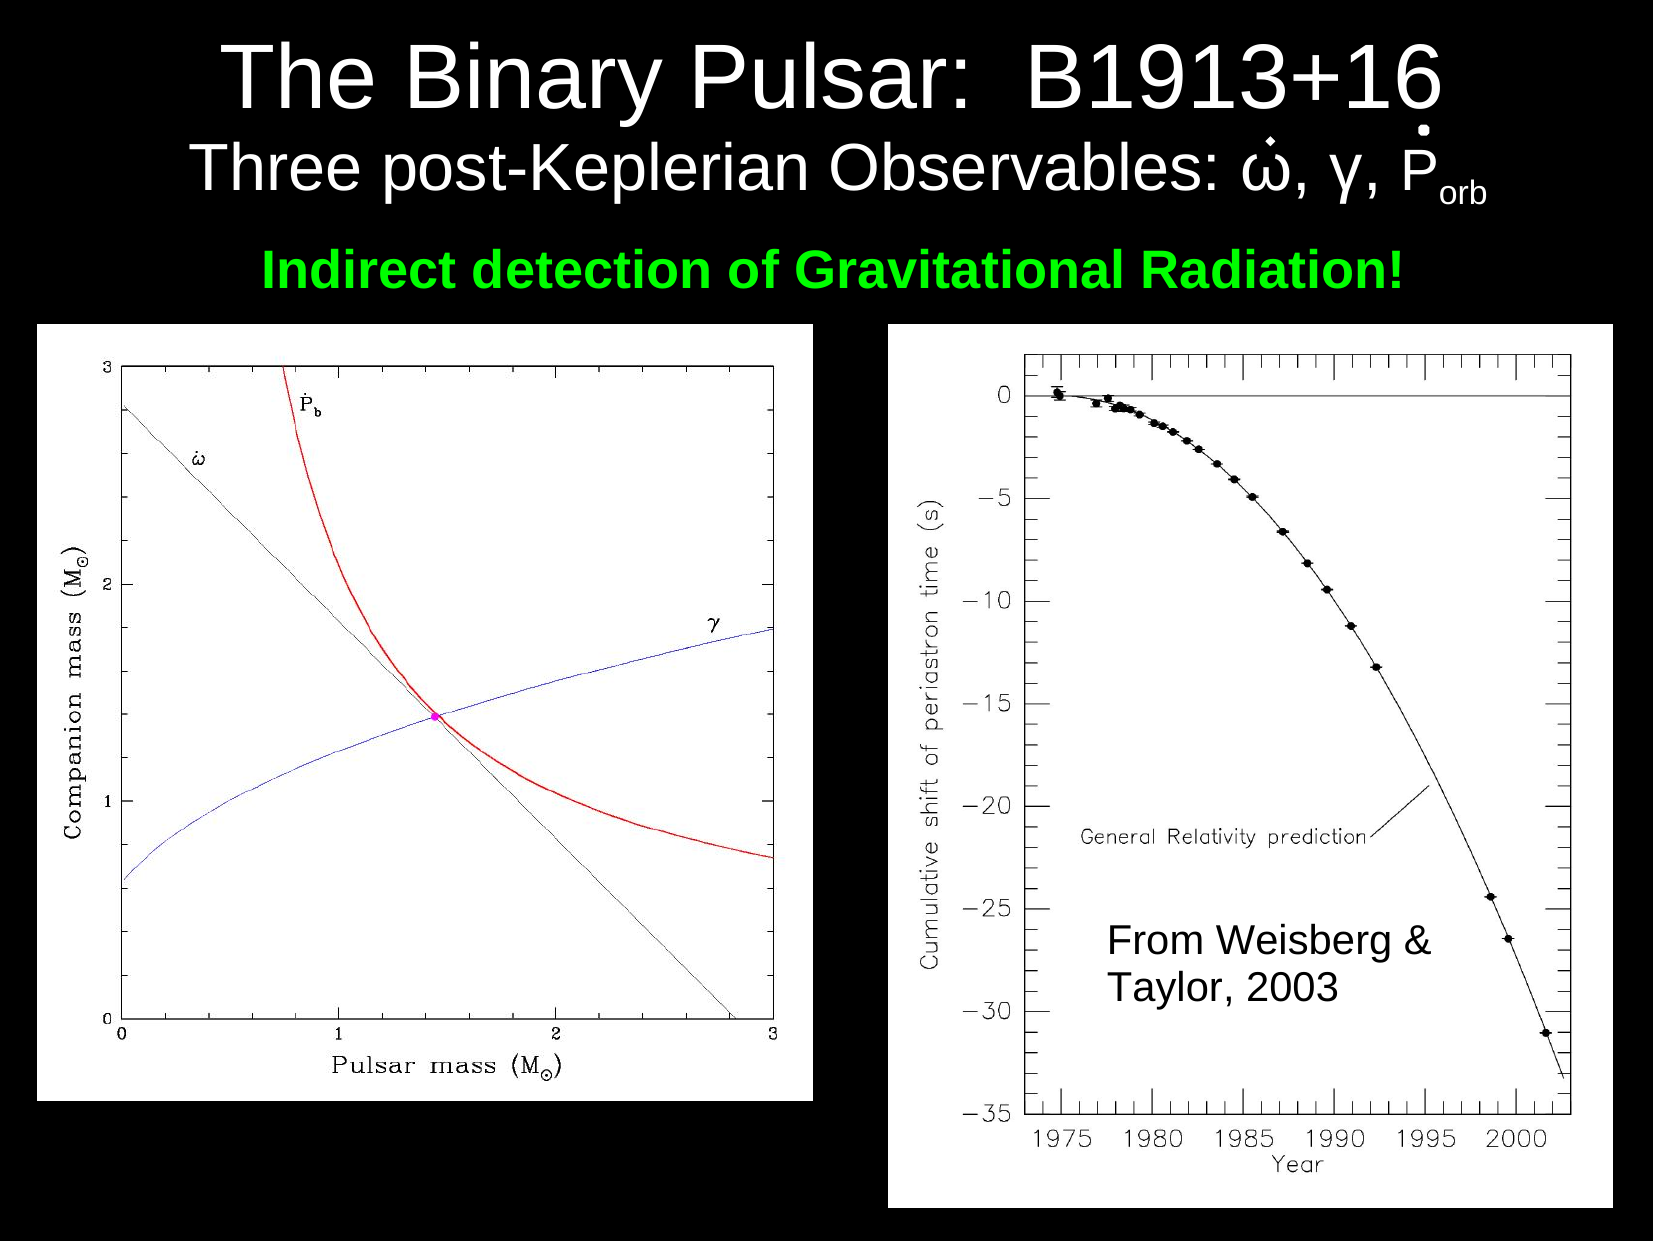

# The Binary Pulsar: B1913+16
Three post-Keplerian Observables: ω, γ, Porb
Indirect detection of Gravitational Radiation!
From Weisberg &
Taylor, 2003